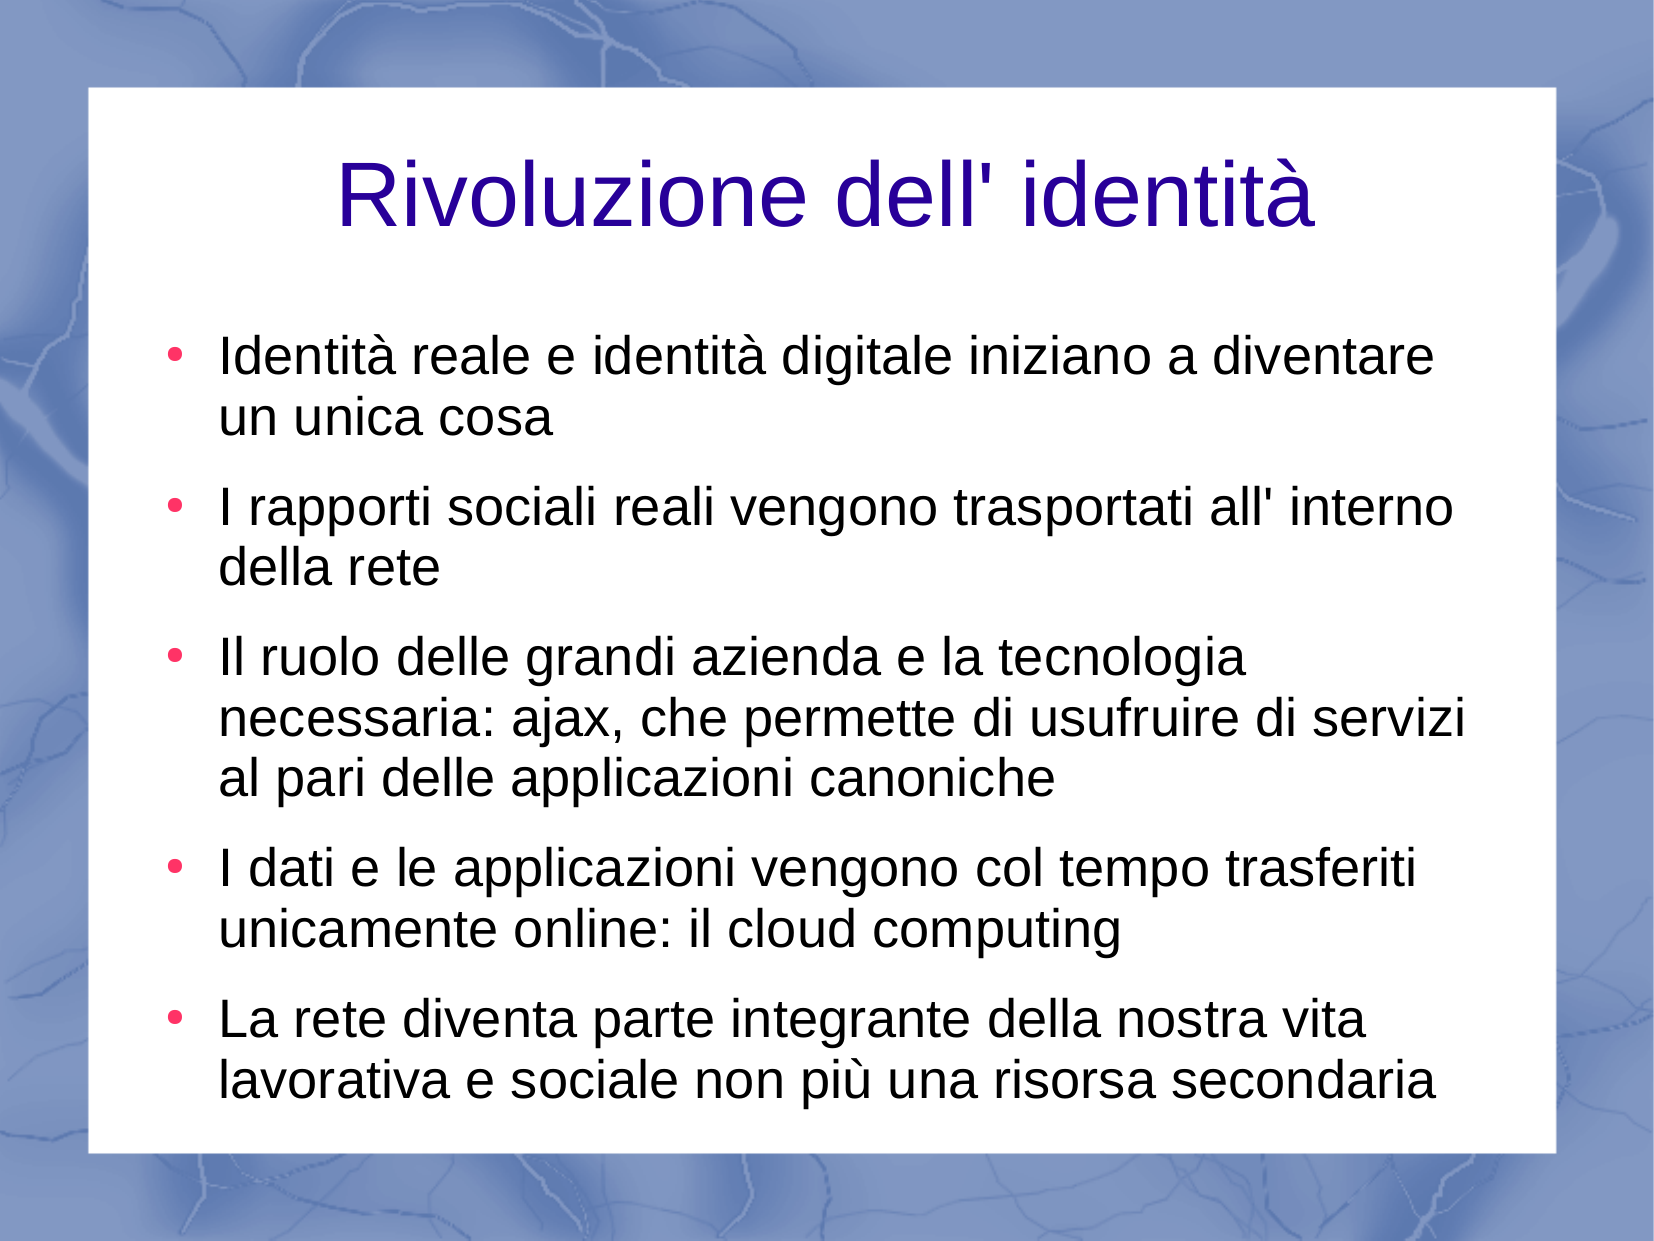

# Rivoluzione dell' identità
Identità reale e identità digitale iniziano a diventare un unica cosa
I rapporti sociali reali vengono trasportati all' interno della rete
Il ruolo delle grandi azienda e la tecnologia necessaria: ajax, che permette di usufruire di servizi al pari delle applicazioni canoniche
I dati e le applicazioni vengono col tempo trasferiti unicamente online: il cloud computing
La rete diventa parte integrante della nostra vita lavorativa e sociale non più una risorsa secondaria